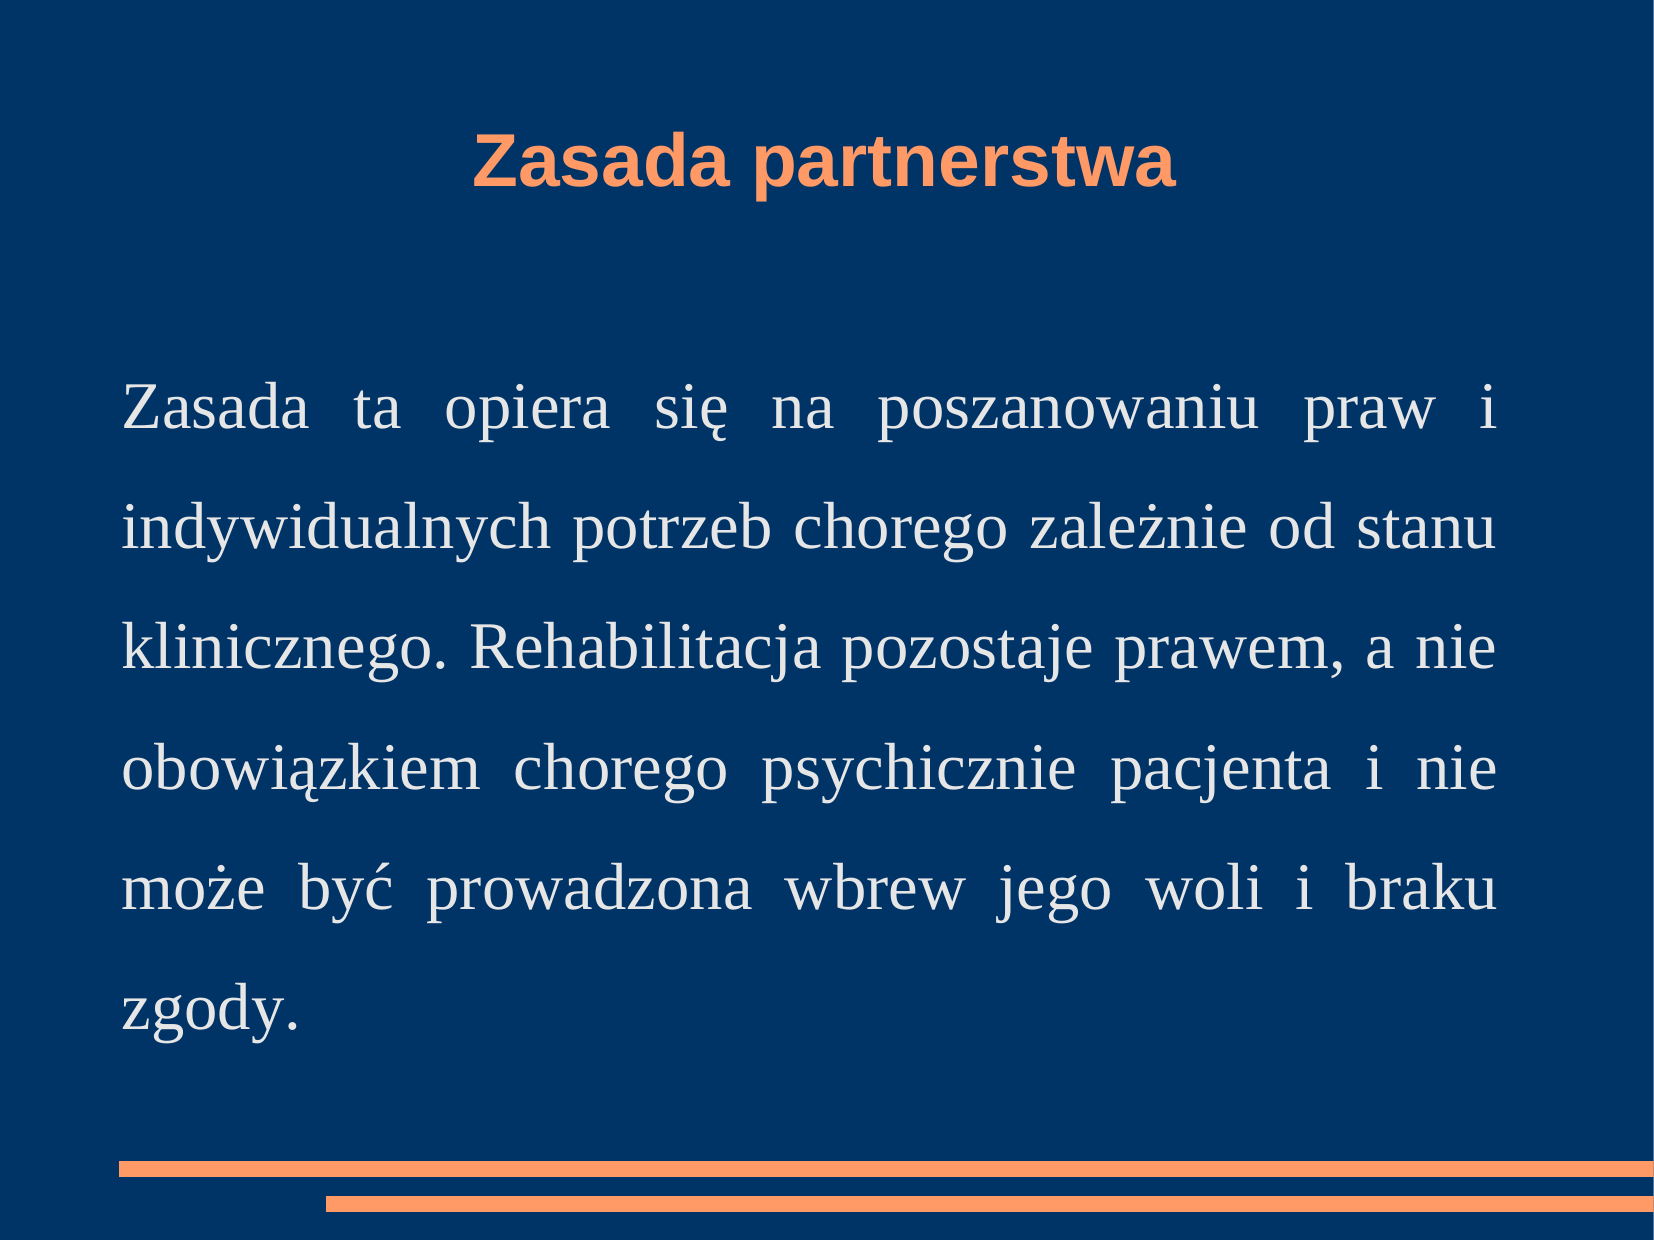

# Zasada partnerstwa
Zasada ta opiera się na poszanowaniu praw i indywidualnych potrzeb chorego zależnie od stanu klinicznego. Rehabilitacja pozostaje prawem, a nie obowiązkiem chorego psychicznie pacjenta i nie może być prowadzona wbrew jego woli i braku zgody.